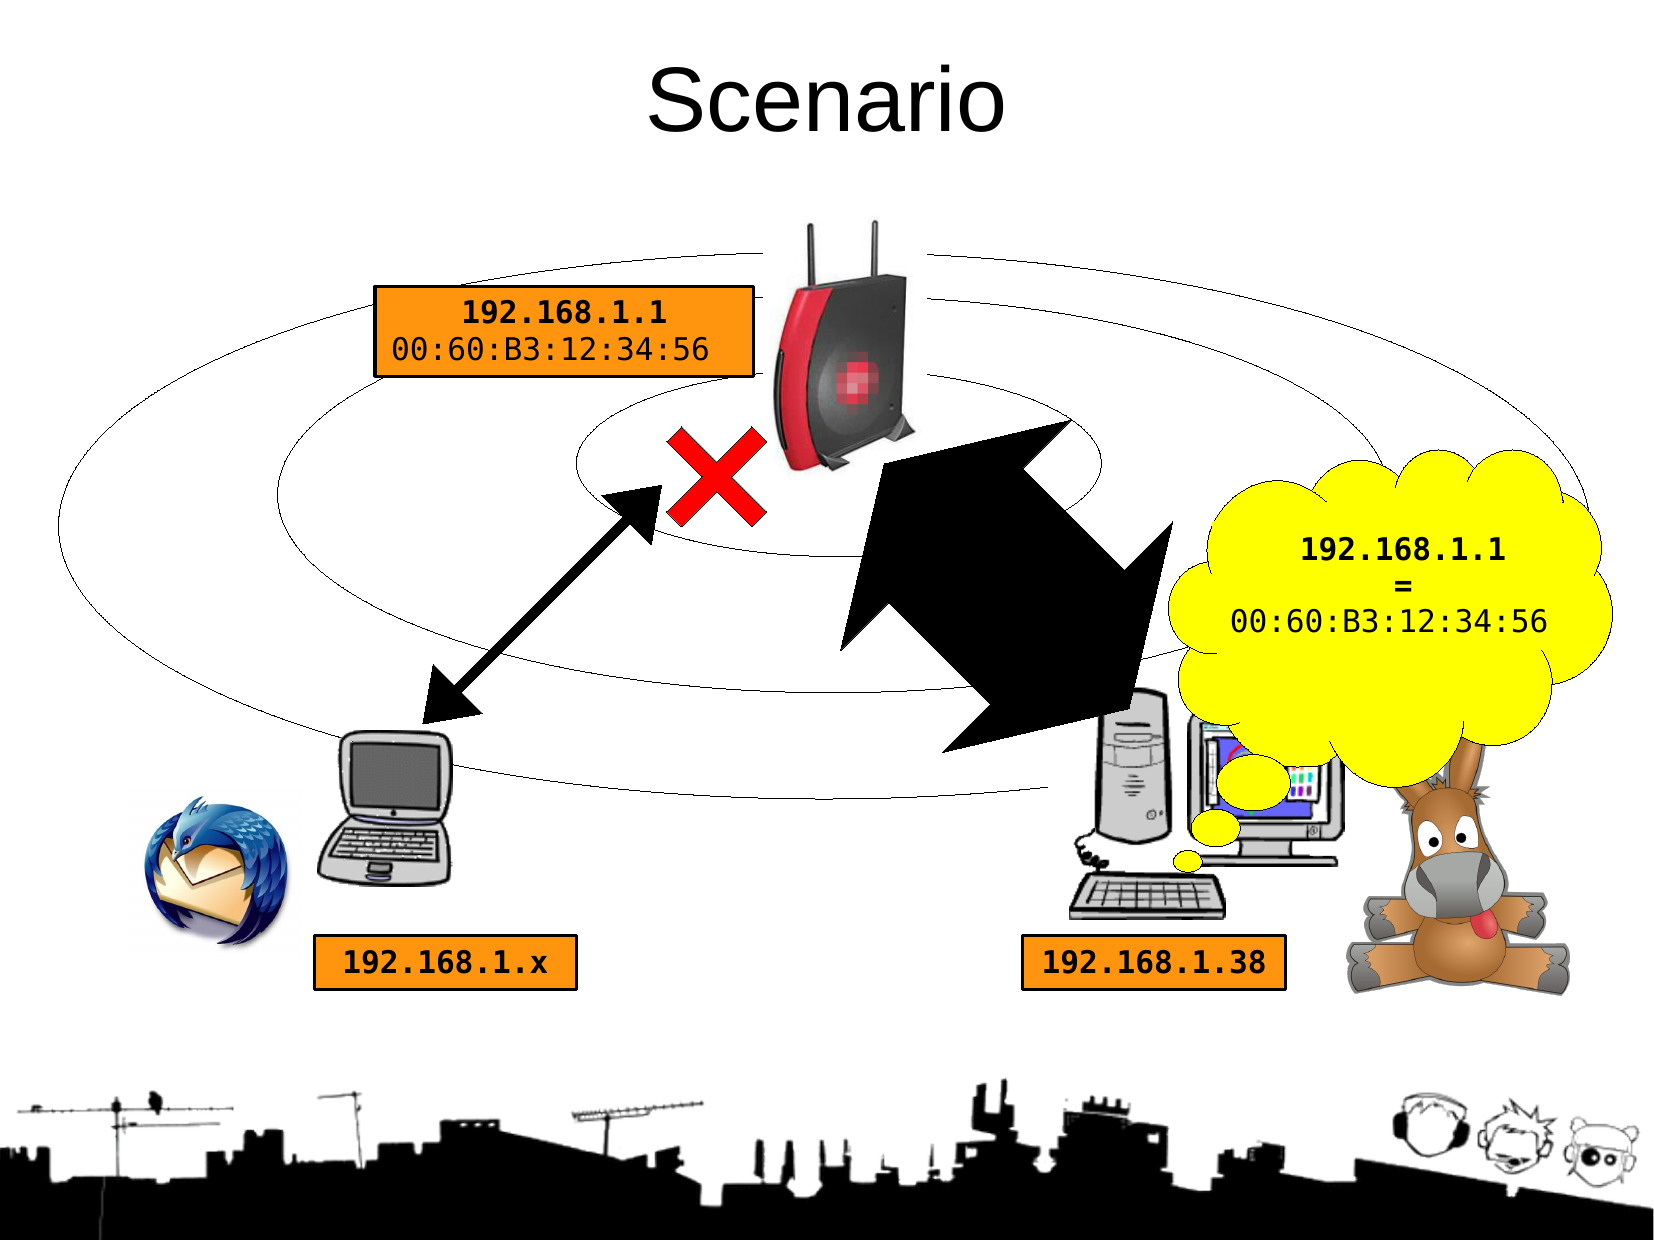

# Scenario
192.168.1.1
00:60:B3:12:34:56
192.168.1.1
=
00:60:B3:12:34:56
192.168.1.x
192.168.1.38